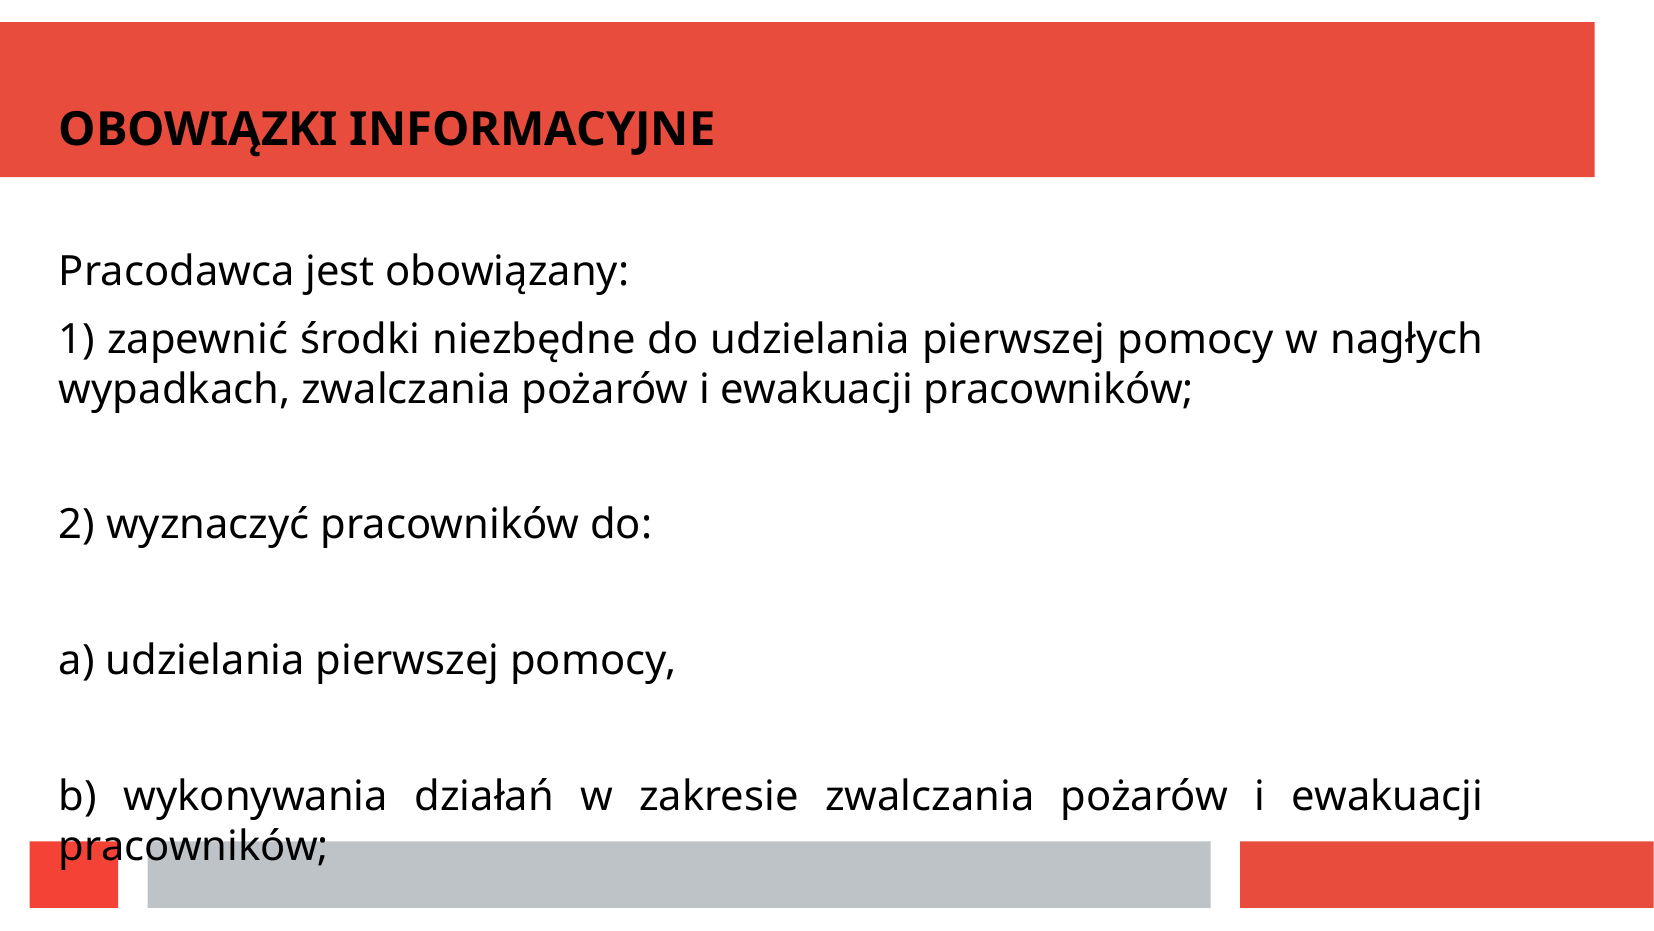

# OBOWIĄZKI INFORMACYJNE
Pracodawca jest obowiązany:
1) zapewnić środki niezbędne do udzielania pierwszej pomocy w nagłych wypadkach, zwalczania pożarów i ewakuacji pracowników;
2) wyznaczyć pracowników do:
a) udzielania pierwszej pomocy,
b) wykonywania działań w zakresie zwalczania pożarów i ewakuacji pracowników;